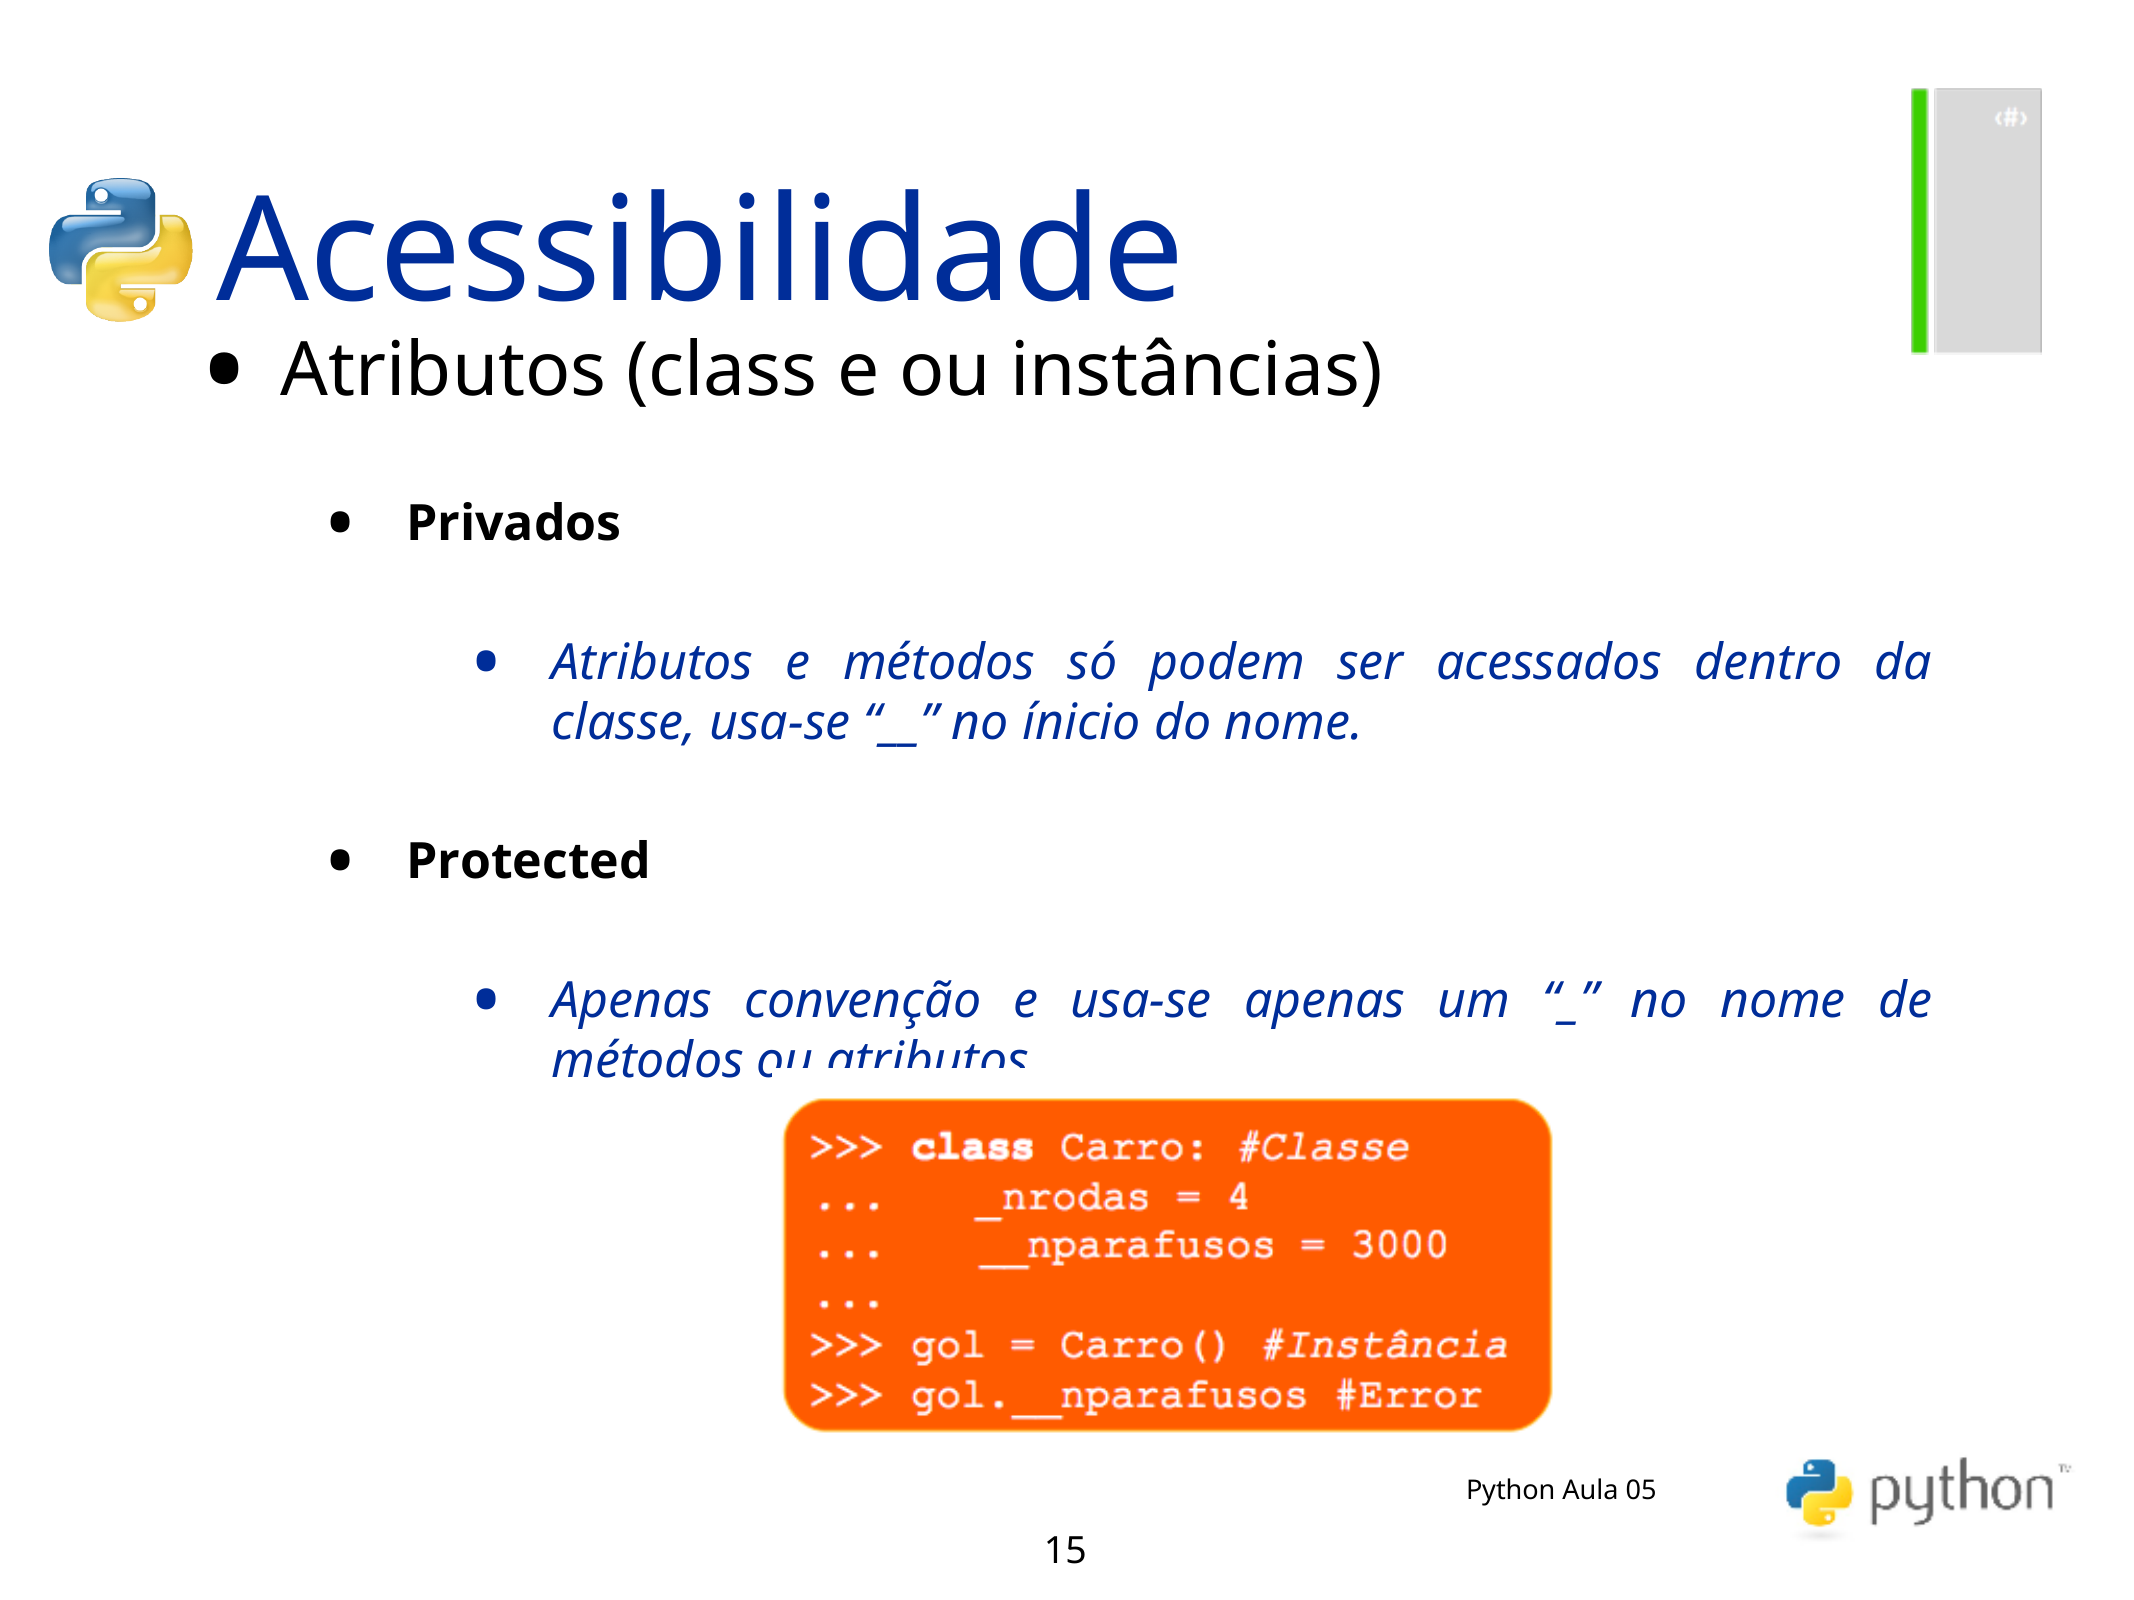

# Acessibilidade
Atributos (class e ou instâncias)
Privados
Atributos e métodos só podem ser acessados dentro da classe, usa-se “__” no ínicio do nome.
Protected
Apenas convenção e usa-se apenas um “_” no nome de métodos ou atributos
Python Aula 05